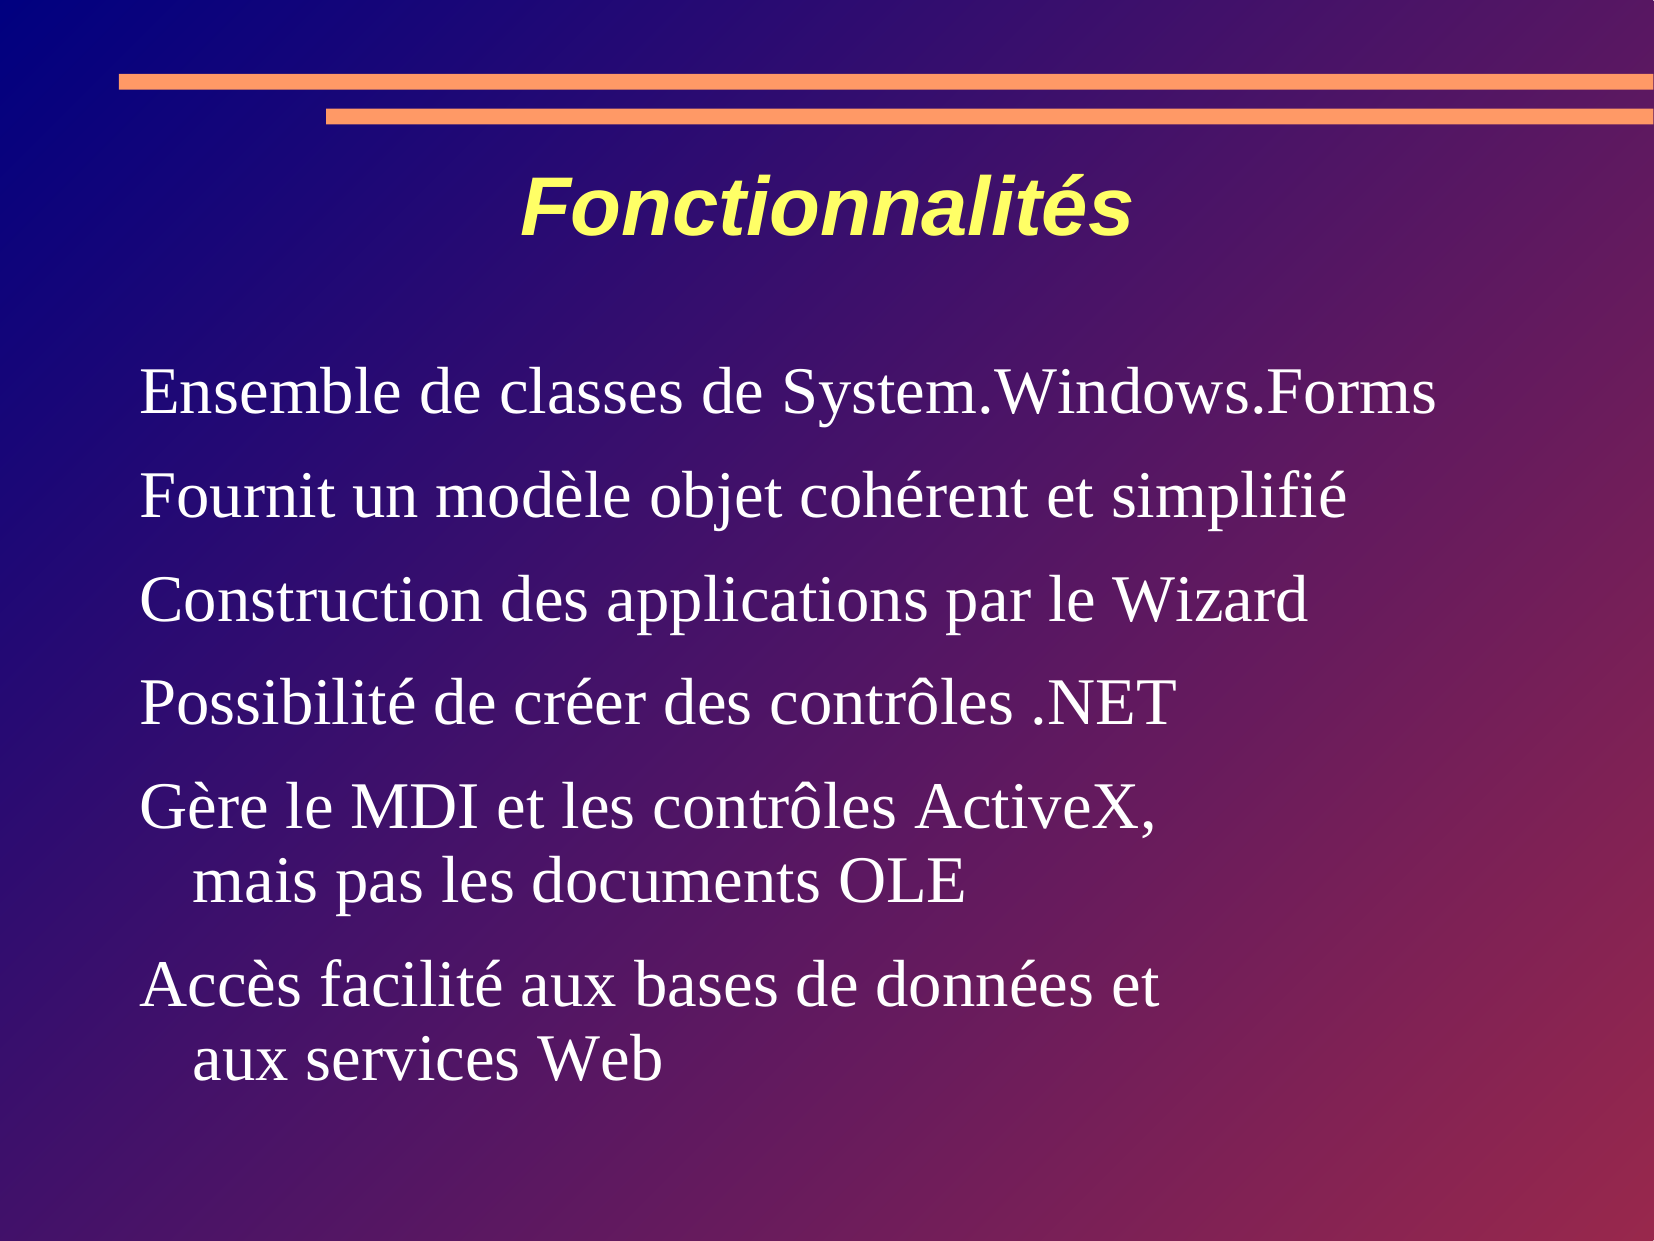

# Fonctionnalités
Ensemble de classes de System.Windows.Forms
Fournit un modèle objet cohérent et simplifié
Construction des applications par le Wizard
Possibilité de créer des contrôles .NET
Gère le MDI et les contrôles ActiveX,
mais pas les documents OLE
Accès facilité aux bases de données et
aux services Web